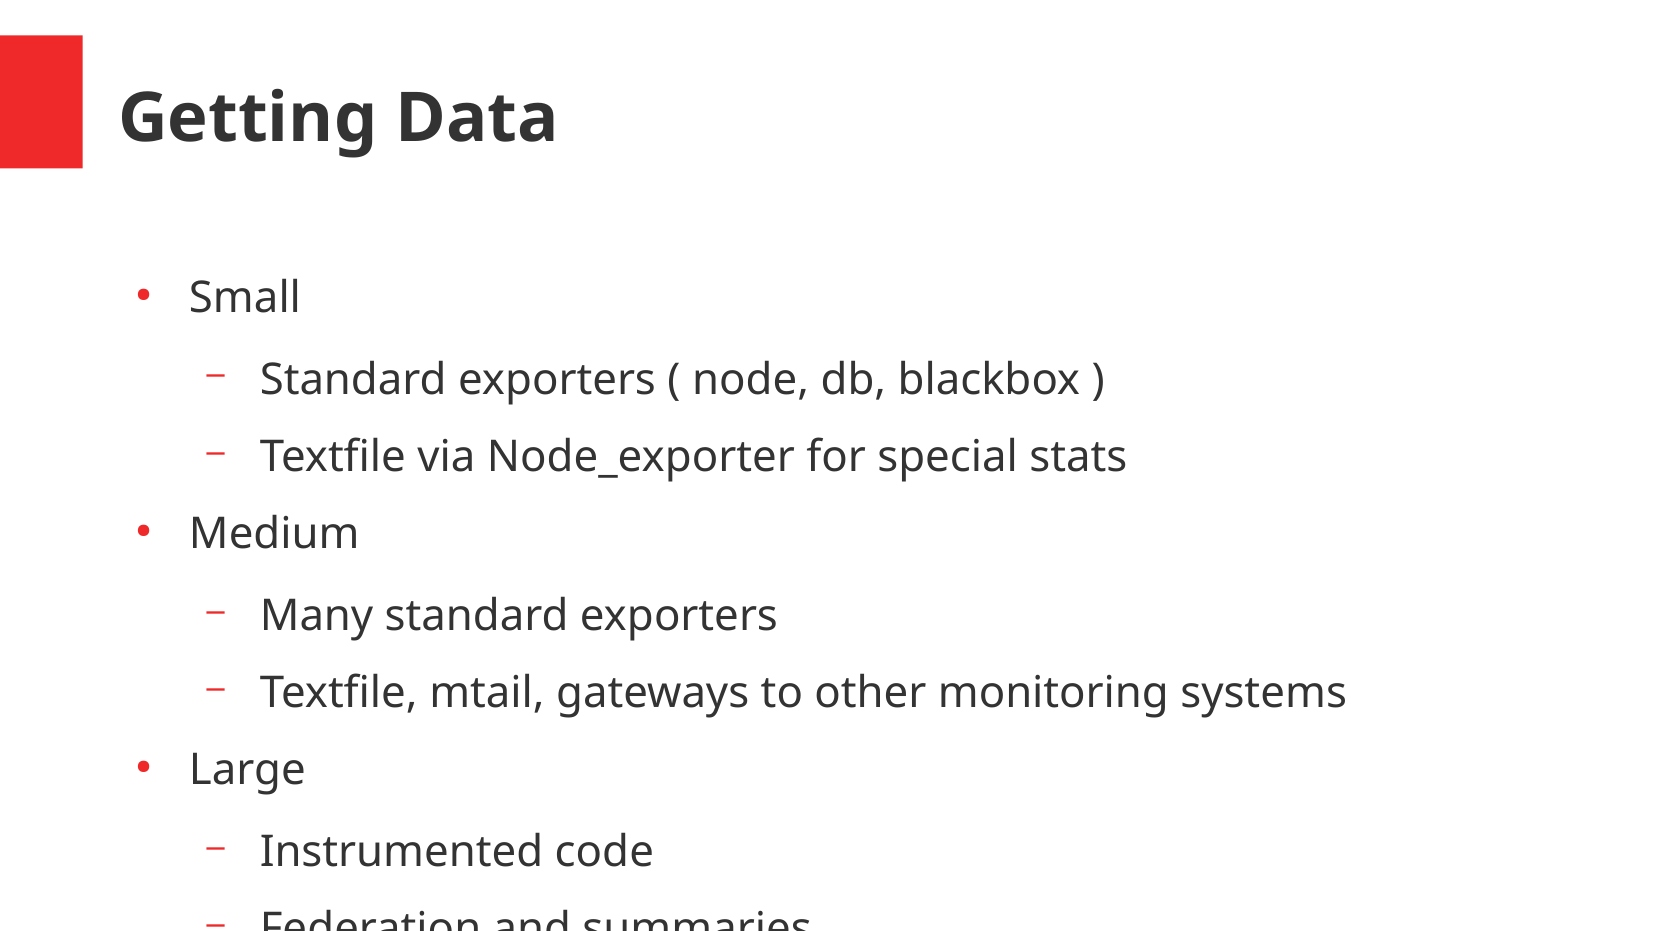

# Getting Data
Small
Standard exporters ( node, db, blackbox )
Textfile via Node_exporter for special stats
Medium
Many standard exporters
Textfile, mtail, gateways to other monitoring systems
Large
Instrumented code
Federation and summaries